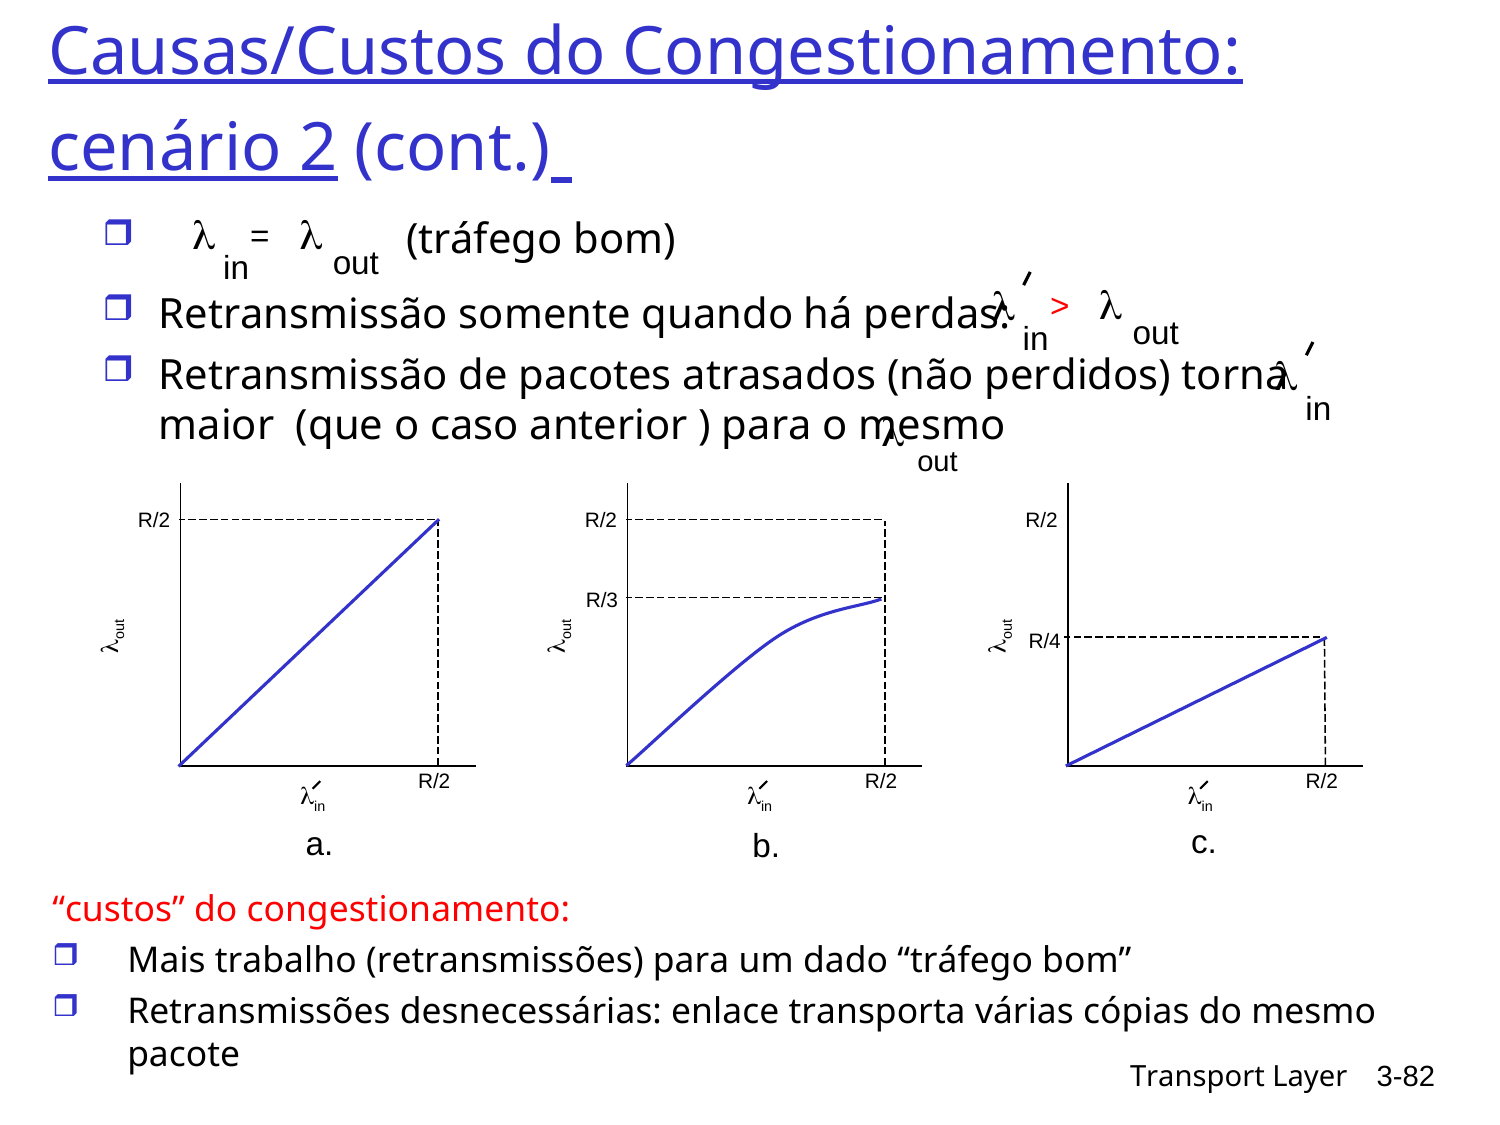

# Causas/Custos do Congestionamento: cenário 2 (cont.)

out

in
=
 (tráfego bom)
Retransmissão somente quando há perdas:
Retransmissão de pacotes atrasados (não perdidos) torna maior (que o caso anterior ) para o mesmo

out

in
>

in

out
R/2
out
R/2
in
a.
R/2
R/3
out
R/2
in
b.
R/2
out
R/4
R/2
in
c.
“custos” do congestionamento:
Mais trabalho (retransmissões) para um dado “tráfego bom”
Retransmissões desnecessárias: enlace transporta várias cópias do mesmo pacote
Transport Layer